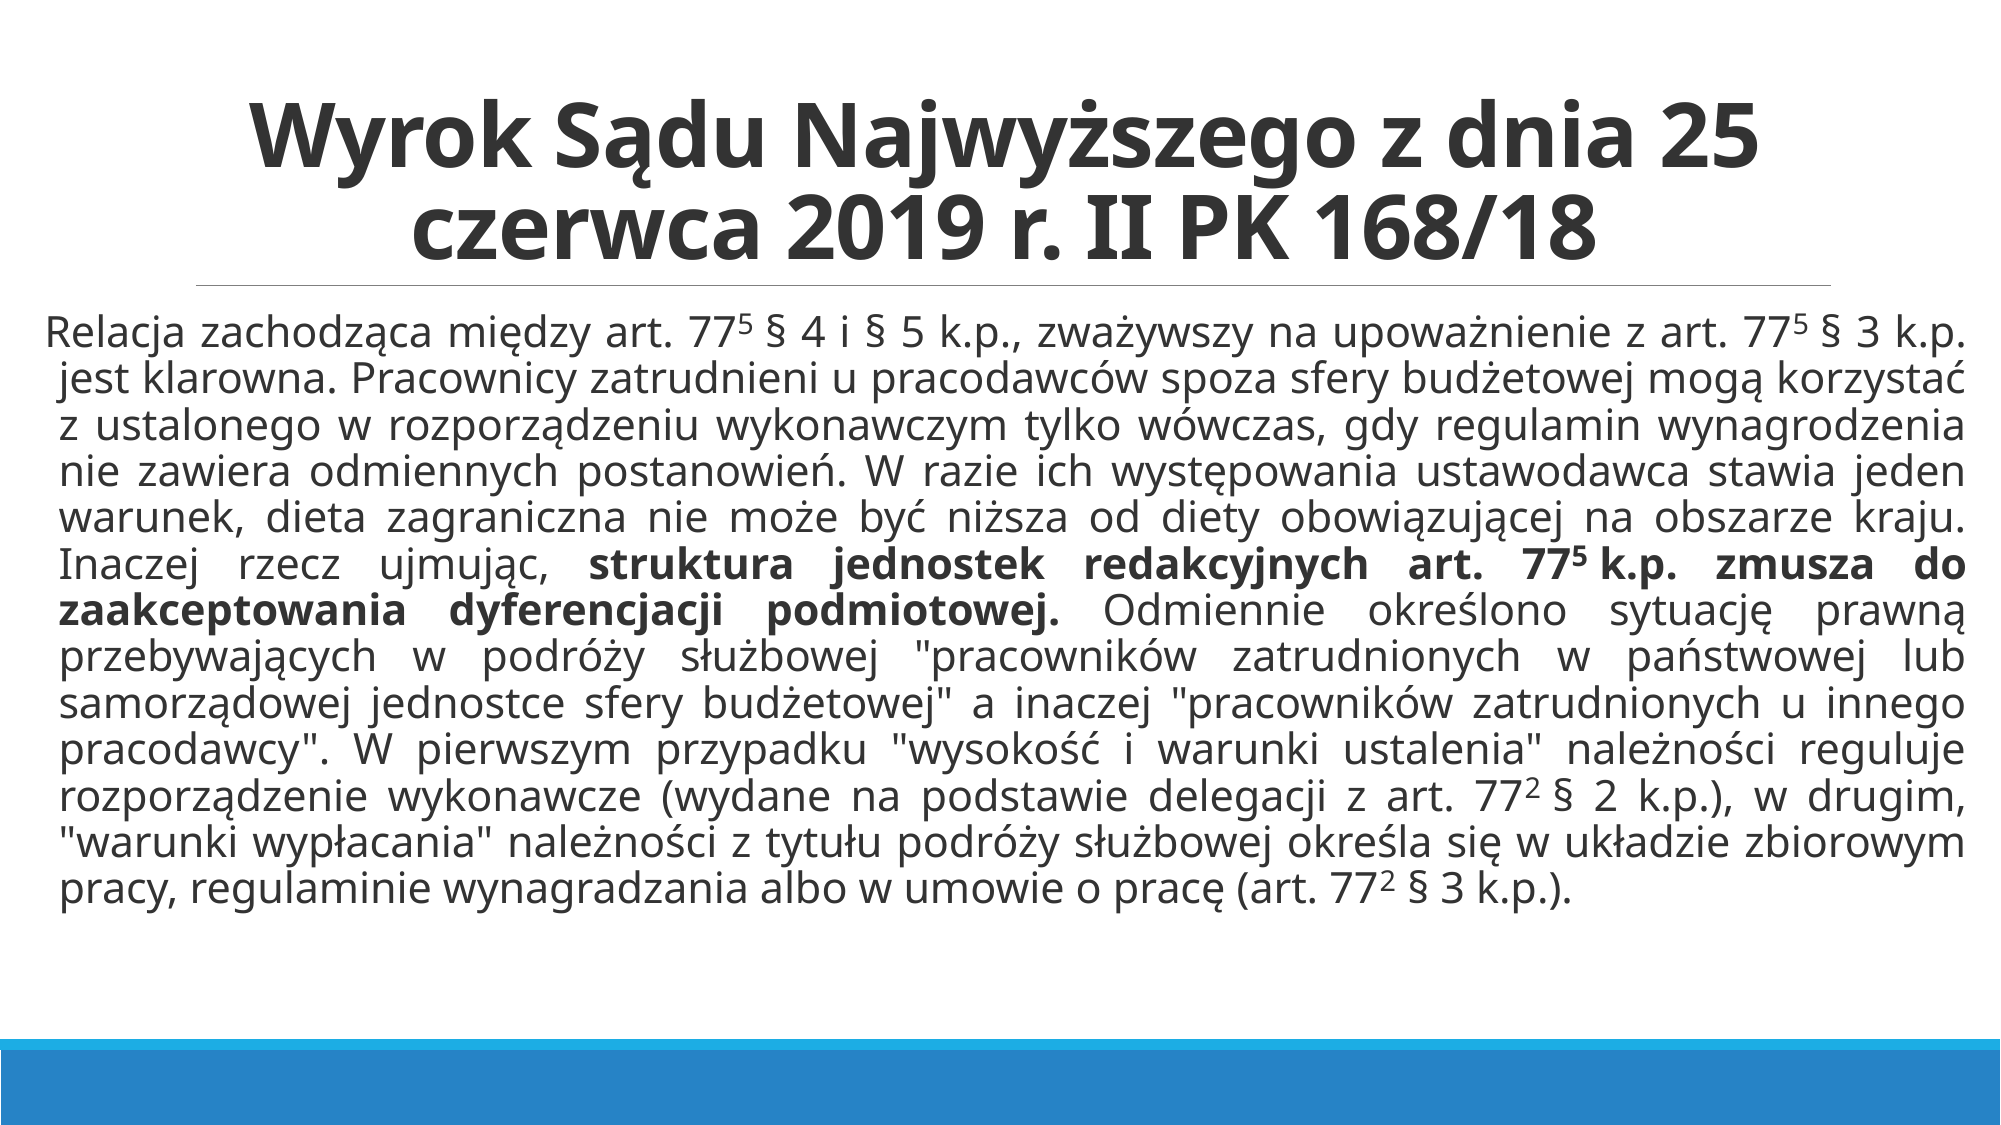

# Wyrok Sądu Najwyższego z dnia 25 czerwca 2019 r. II PK 168/18
Relacja zachodząca między art. 775 § 4 i § 5 k.p., zważywszy na upoważnienie z art. 775 § 3 k.p. jest klarowna. Pracownicy zatrudnieni u pracodawców spoza sfery budżetowej mogą korzystać z ustalonego w rozporządzeniu wykonawczym tylko wówczas, gdy regulamin wynagrodzenia nie zawiera odmiennych postanowień. W razie ich występowania ustawodawca stawia jeden warunek, dieta zagraniczna nie może być niższa od diety obowiązującej na obszarze kraju. Inaczej rzecz ujmując, struktura jednostek redakcyjnych art. 775 k.p. zmusza do zaakceptowania dyferencjacji podmiotowej. Odmiennie określono sytuację prawną przebywających w podróży służbowej "pracowników zatrudnionych w państwowej lub samorządowej jednostce sfery budżetowej" a inaczej "pracowników zatrudnionych u innego pracodawcy". W pierwszym przypadku "wysokość i warunki ustalenia" należności reguluje rozporządzenie wykonawcze (wydane na podstawie delegacji z art. 772 § 2 k.p.), w drugim, "warunki wypłacania" należności z tytułu podróży służbowej określa się w układzie zbiorowym pracy, regulaminie wynagradzania albo w umowie o pracę (art. 772 § 3 k.p.).